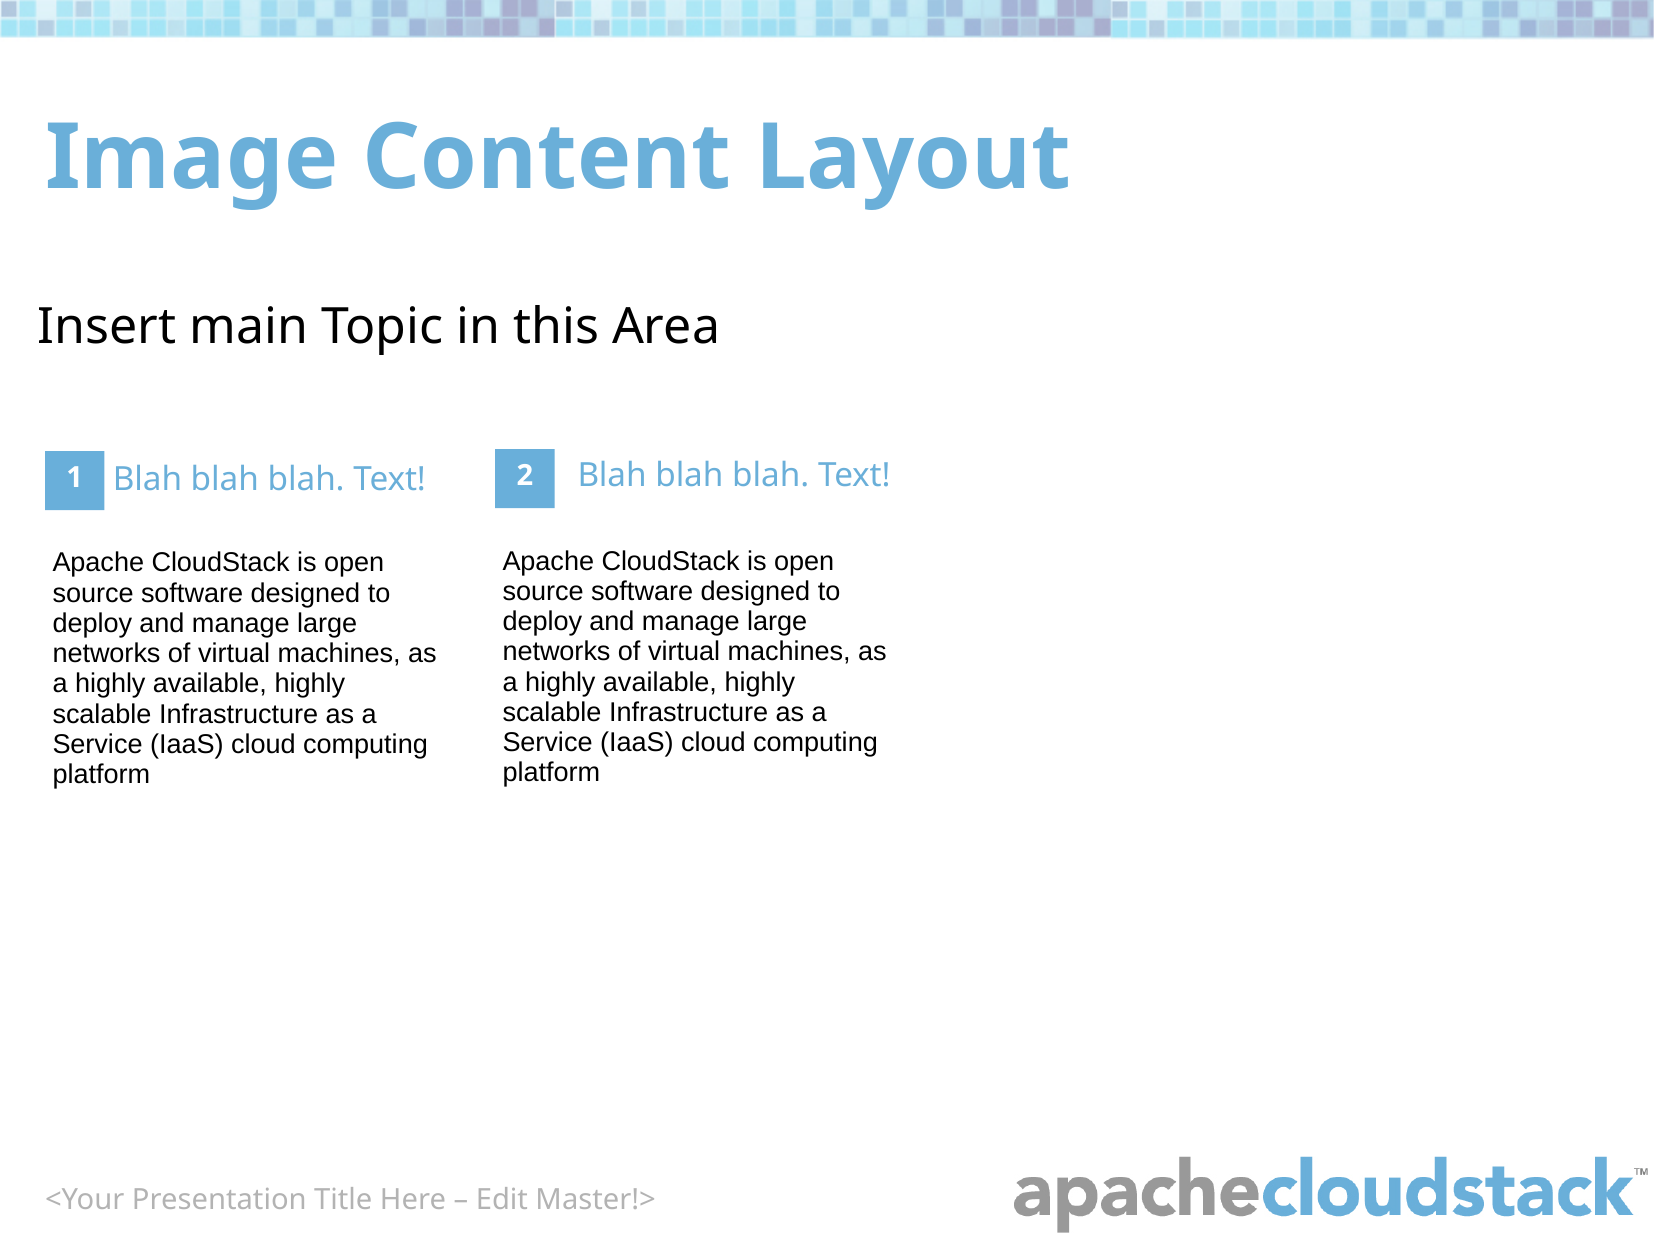

# Image Content Layout
Insert main Topic in this Area
Blah blah blah. Text!
Blah blah blah. Text!
2
1
Apache CloudStack is open source software designed to deploy and manage large networks of virtual machines, as a highly available, highly scalable Infrastructure as a Service (IaaS) cloud computing platform
Apache CloudStack is open source software designed to deploy and manage large networks of virtual machines, as a highly available, highly scalable Infrastructure as a Service (IaaS) cloud computing platform